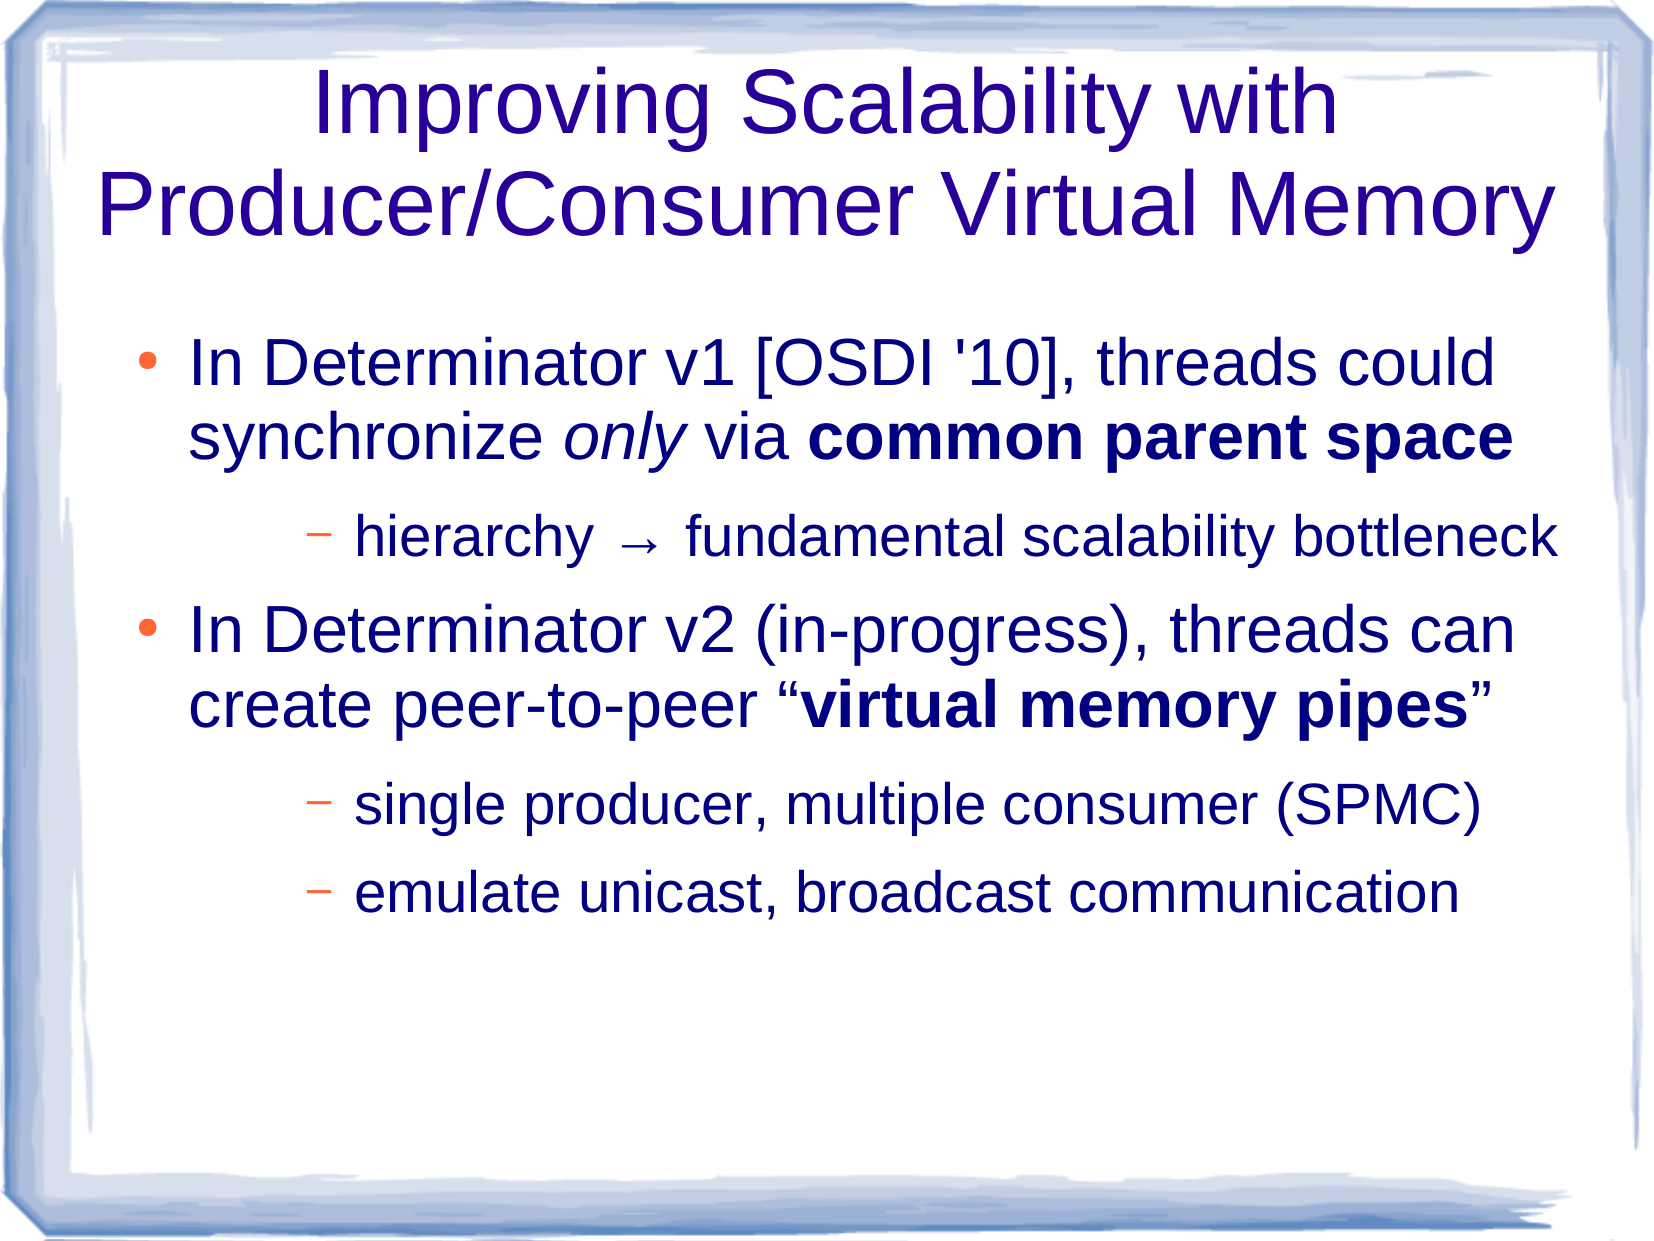

# Improving Scalability with Producer/Consumer Virtual Memory
In Determinator v1 [OSDI '10], threads could
synchronize only via common parent space
hierarchy → fundamental scalability bottleneck
In Determinator v2 (in-progress), threads can
create peer-to-peer “virtual memory pipes”
single producer, multiple consumer (SPMC)
emulate unicast, broadcast communication